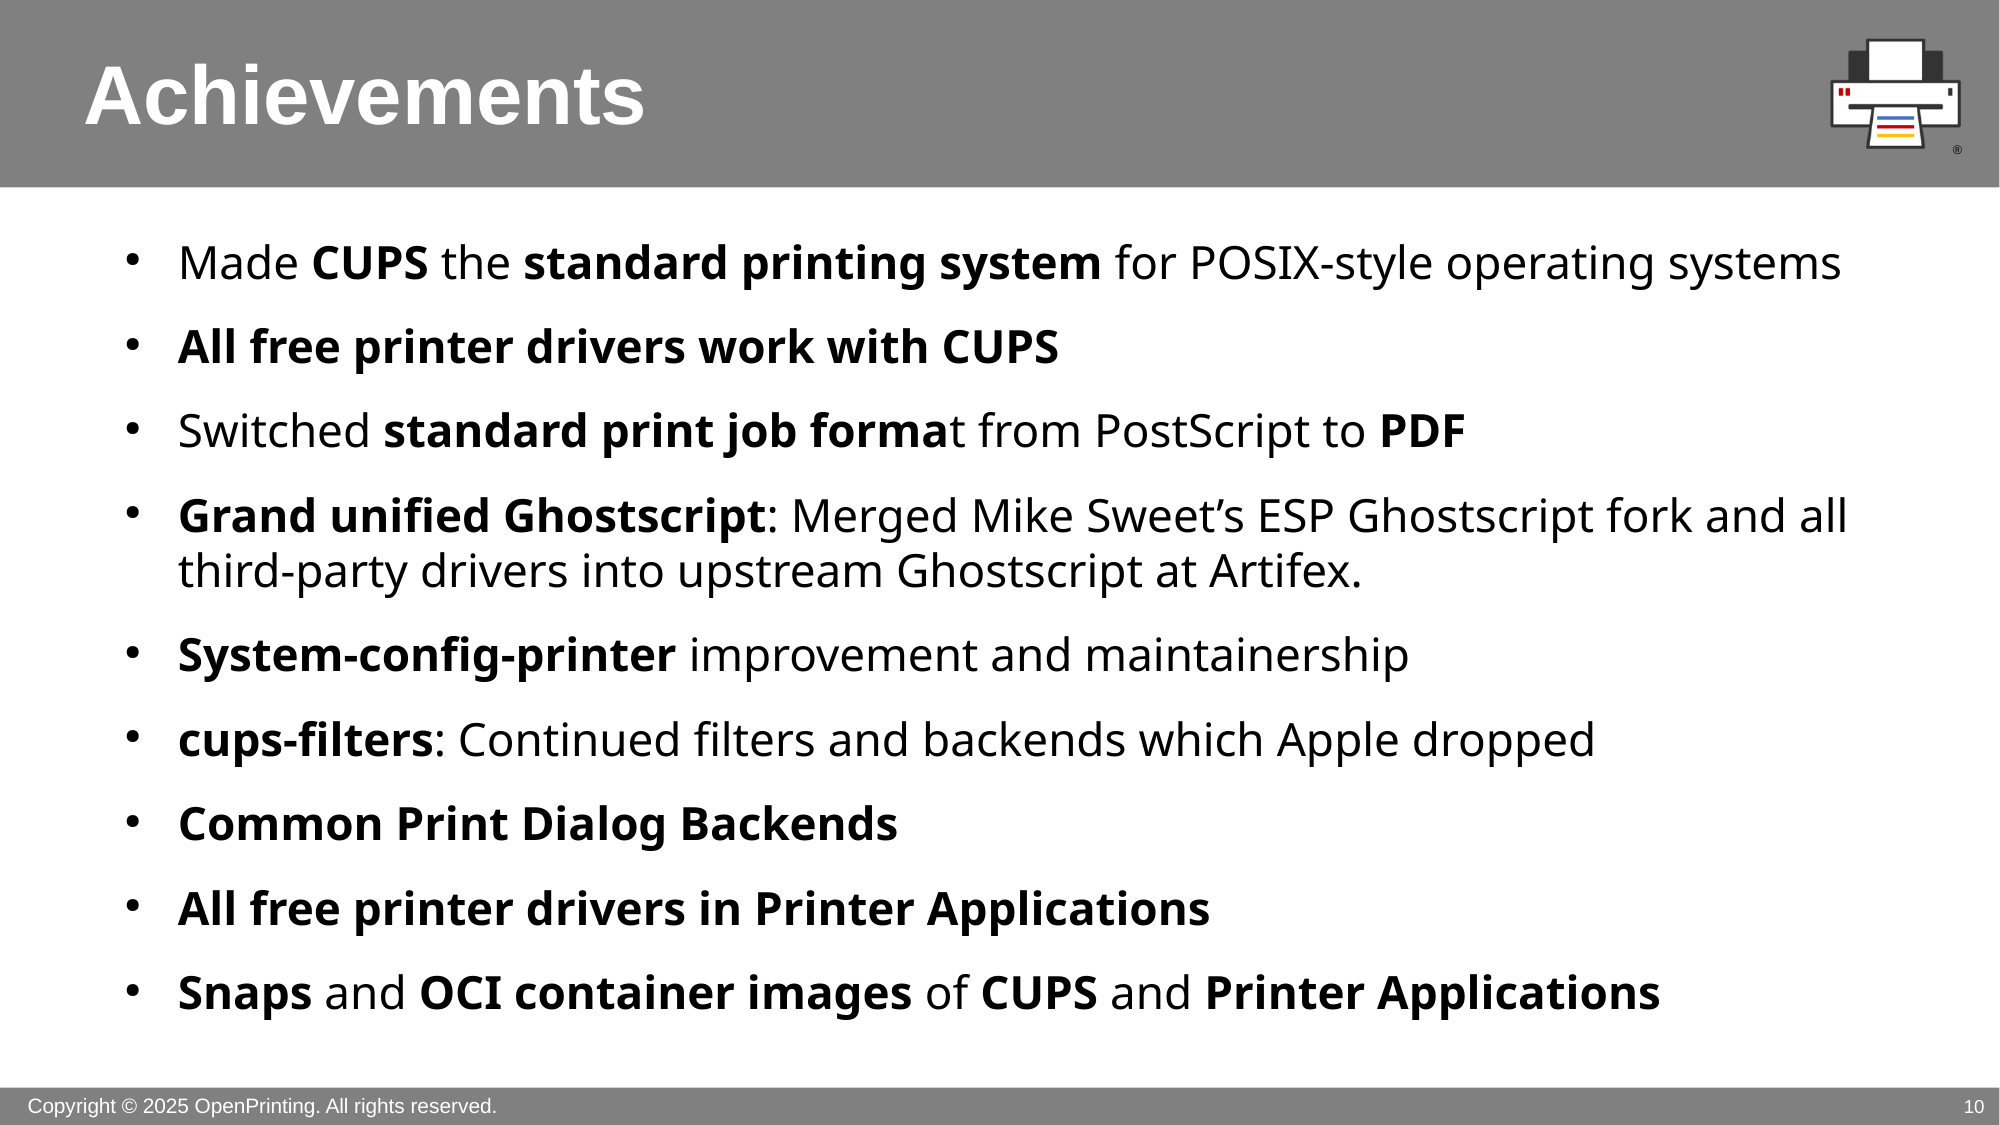

Achievements
# Made CUPS the standard printing system for POSIX-style operating systems
All free printer drivers work with CUPS
Switched standard print job format from PostScript to PDF
Grand unified Ghostscript: Merged Mike Sweet’s ESP Ghostscript fork and all third-party drivers into upstream Ghostscript at Artifex.
System-config-printer improvement and maintainership
cups-filters: Continued filters and backends which Apple dropped
Common Print Dialog Backends
All free printer drivers in Printer Applications
Snaps and OCI container images of CUPS and Printer Applications